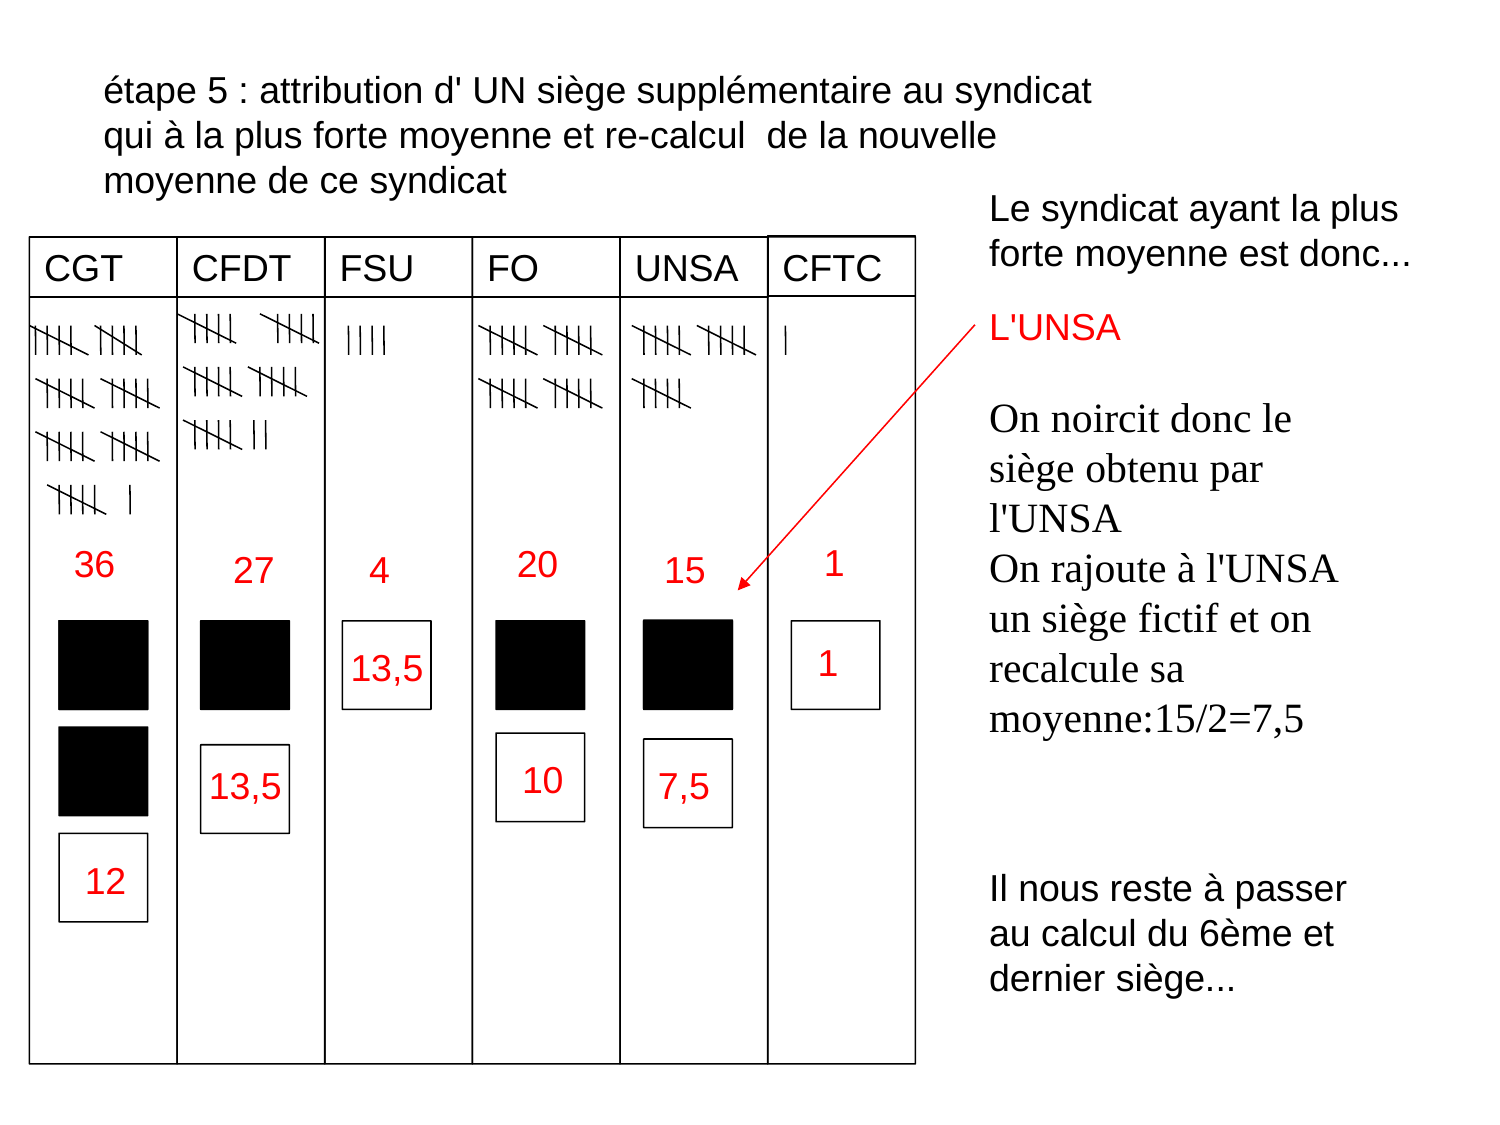

étape 5 : attribution d' UN siège supplémentaire au syndicat qui à la plus forte moyenne et re-calcul de la nouvelle moyenne de ce syndicat
Le syndicat ayant la plus forte moyenne est donc...
CFTC
CGT
CFDT
FSU
FO
UNSA
L'UNSA
On noircit donc le siège obtenu par l'UNSA
On rajoute à l'UNSA un siège fictif et on recalcule sa moyenne:15/2=7,5
1
36
20
27
4
15
1
13,5
15
10
13,5
7,5
12
Il nous reste à passer au calcul du 6ème et dernier siège...